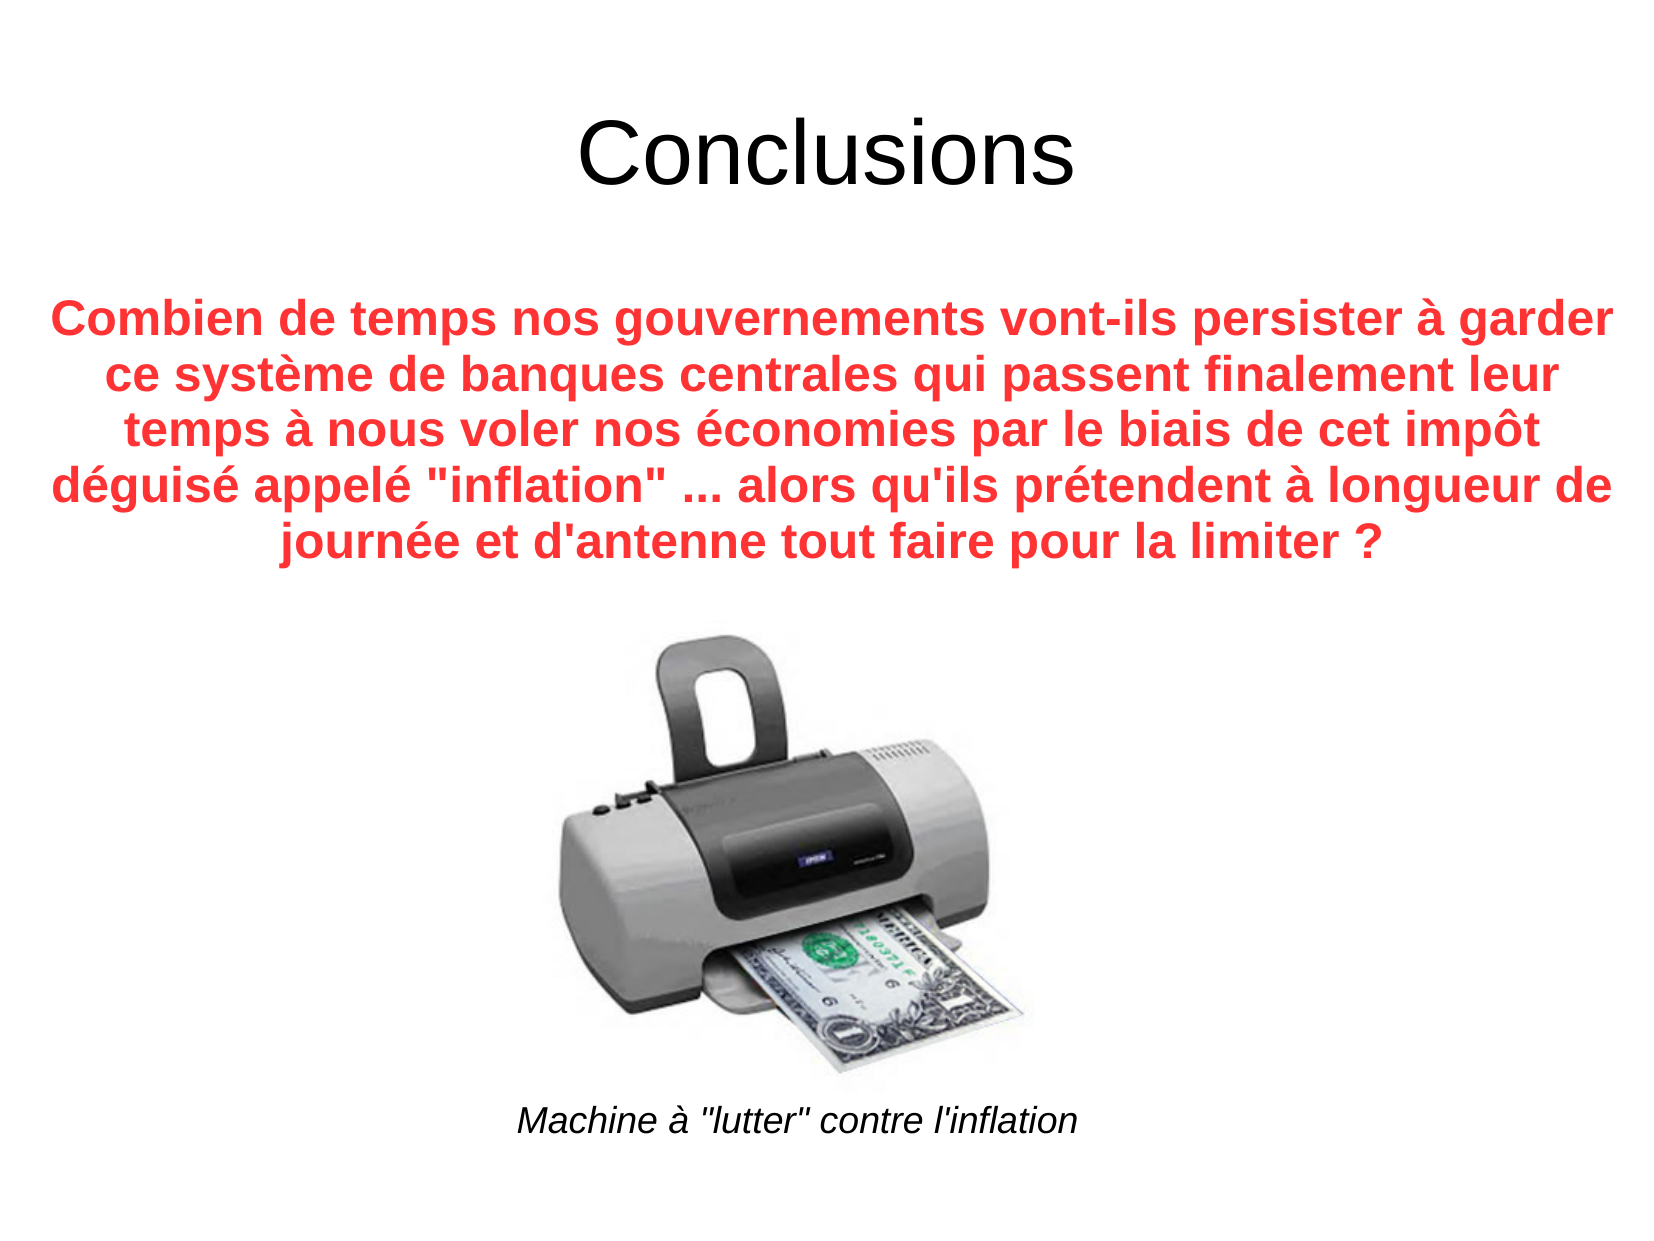

# Conclusions
Combien de temps nos gouvernements vont-ils persister à garder ce système de banques centrales qui passent finalement leur temps à nous voler nos économies par le biais de cet impôt déguisé appelé "inflation" ... alors qu'ils prétendent à longueur de journée et d'antenne tout faire pour la limiter ?
Machine à "lutter" contre l'inflation